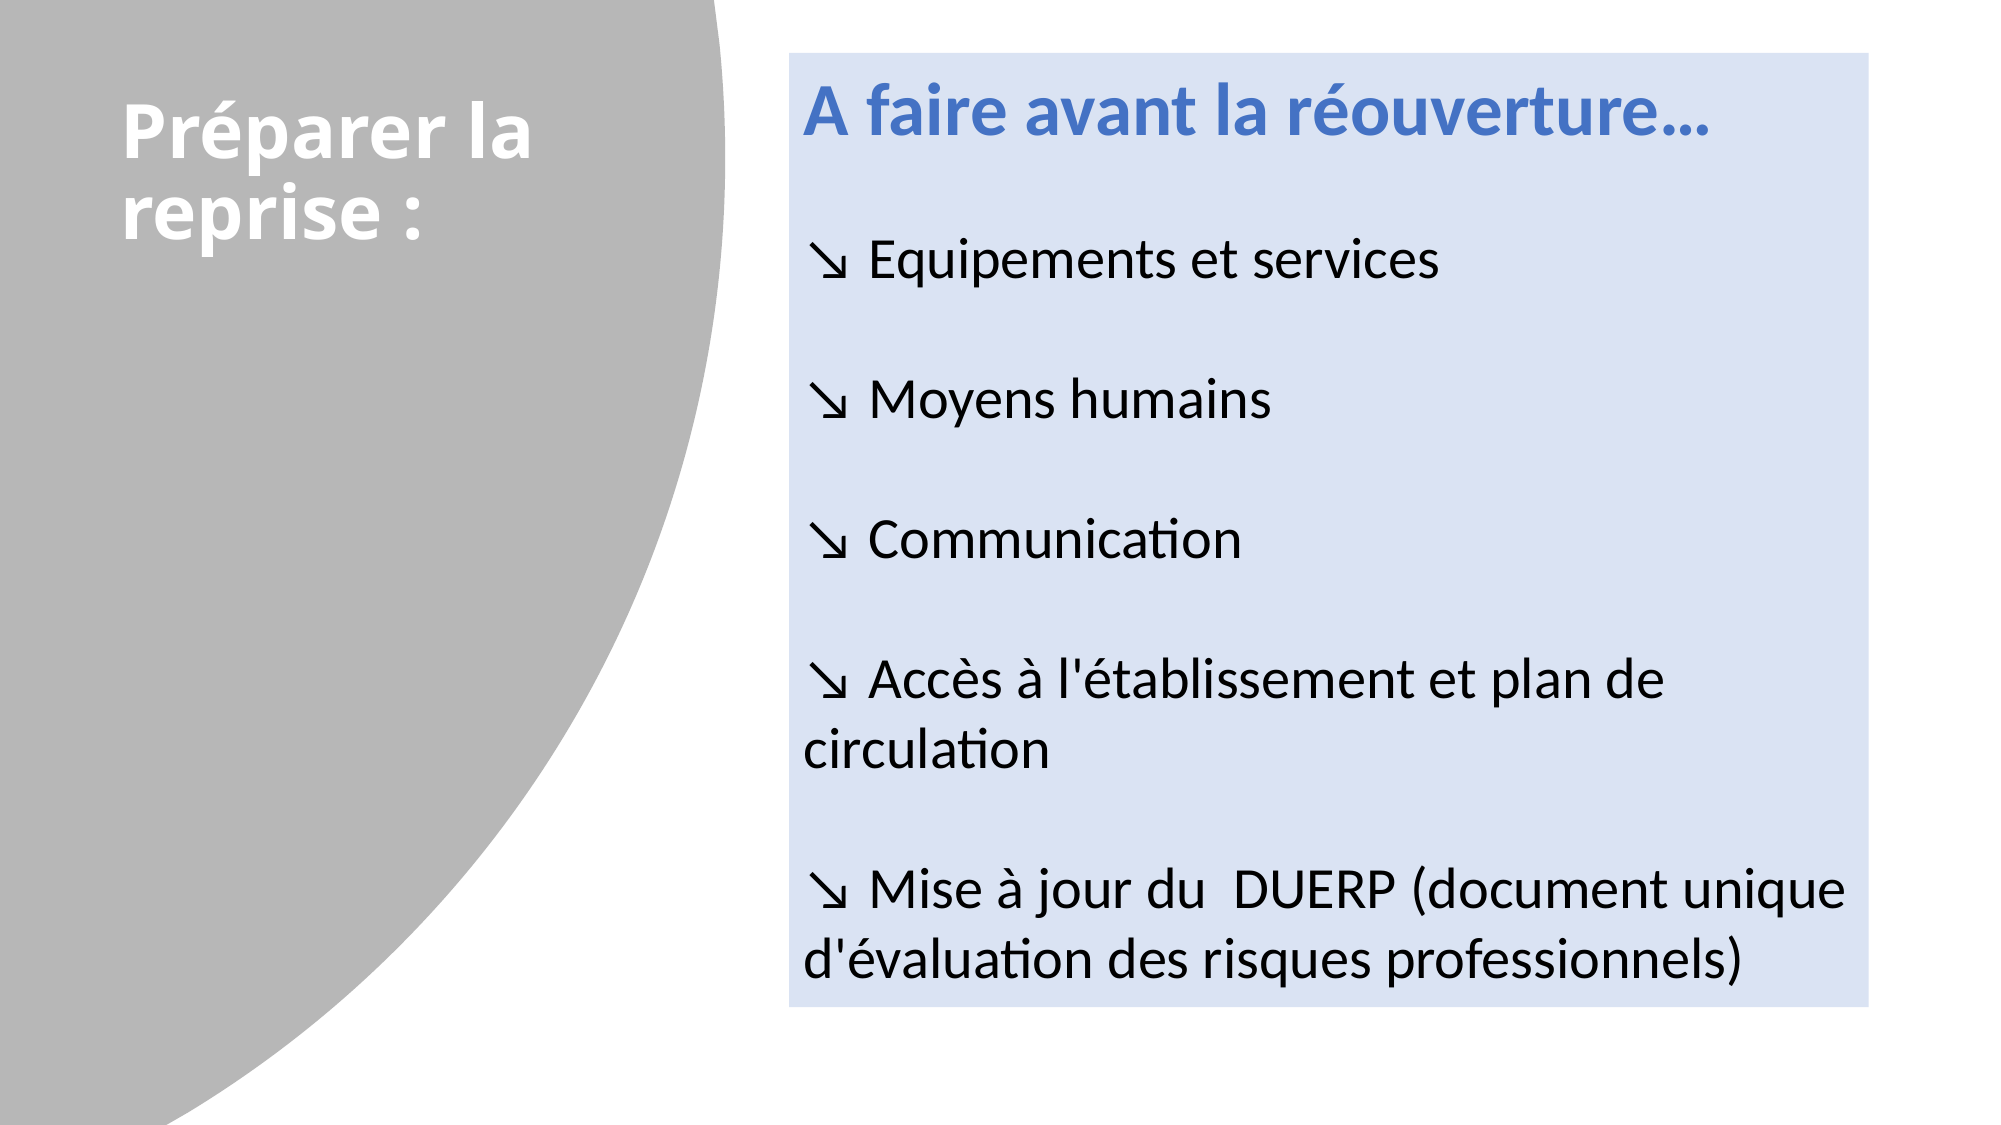

A faire avant la réouverture…
↘ Equipements et services
↘ Moyens humains
↘ Communication
↘ Accès à l'établissement et plan de circulation
↘ Mise à jour du DUERP (document unique d'évaluation des risques professionnels)
# Préparer la reprise :